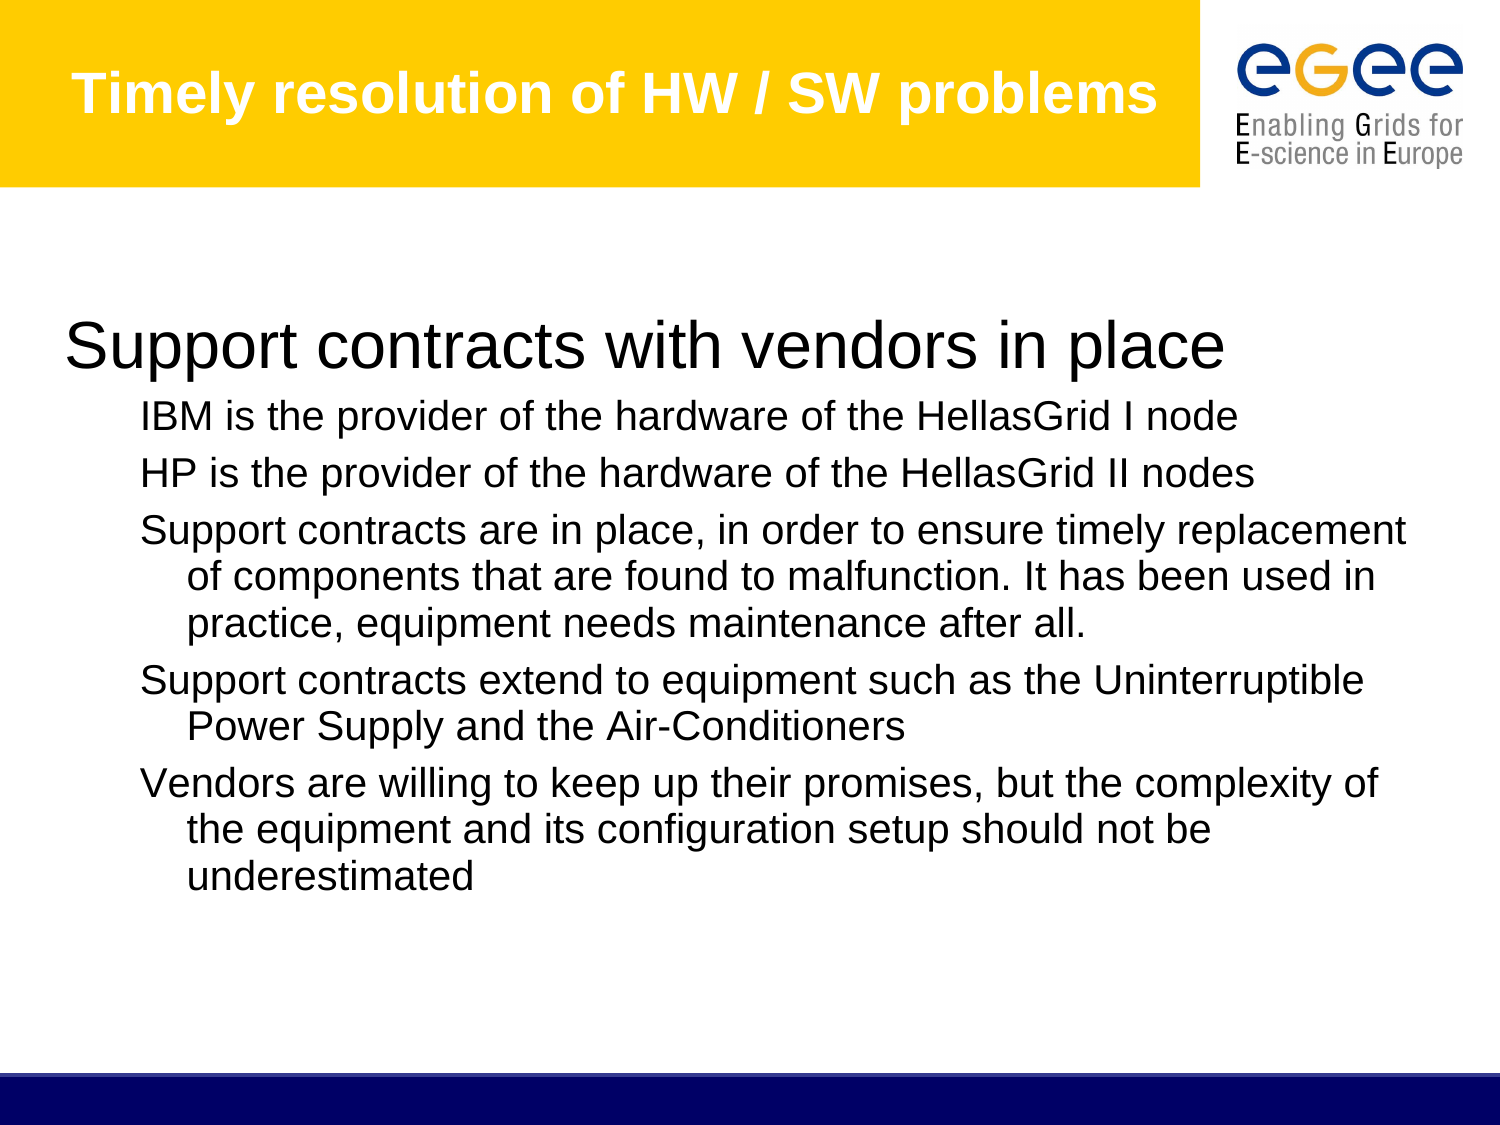

# Timely resolution of HW / SW problems
Support contracts with vendors in place
IBM is the provider of the hardware of the HellasGrid I node
HP is the provider of the hardware of the HellasGrid II nodes
Support contracts are in place, in order to ensure timely replacement of components that are found to malfunction. It has been used in practice, equipment needs maintenance after all.
Support contracts extend to equipment such as the Uninterruptible Power Supply and the Air-Conditioners
Vendors are willing to keep up their promises, but the complexity of the equipment and its configuration setup should not be underestimated